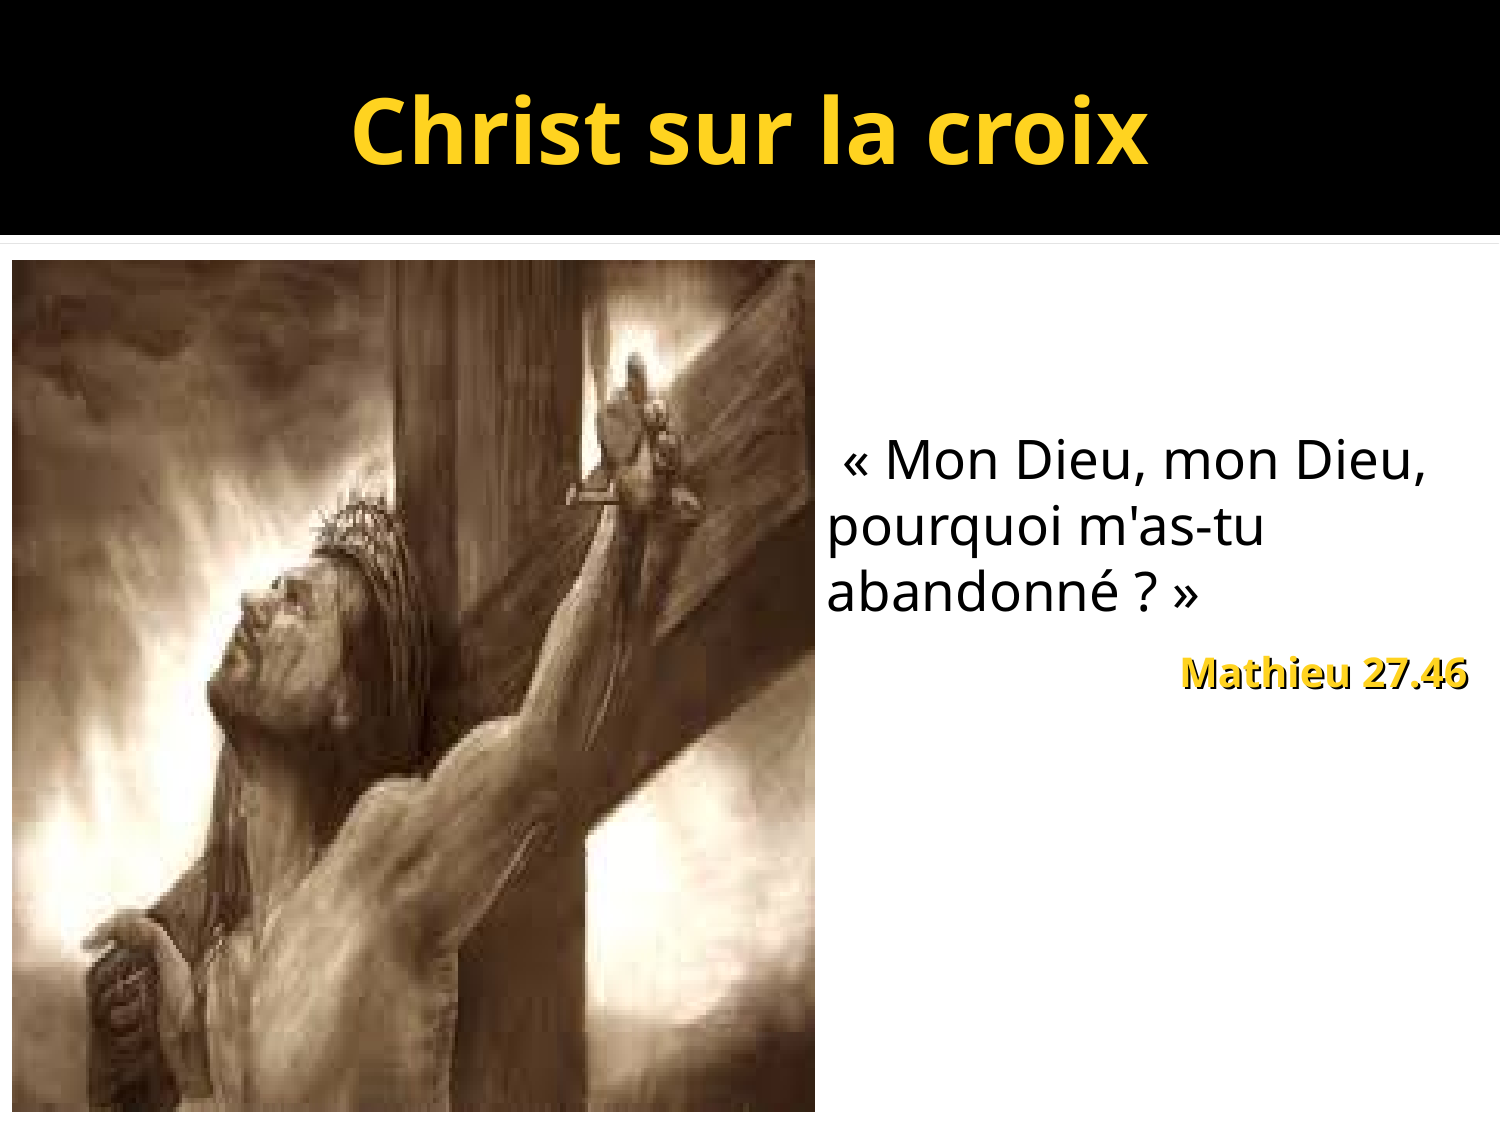

# Christ sur la croix
« Mon Dieu, mon Dieu, pourquoi m'as-tu abandonné ? »
Mathieu 27.46